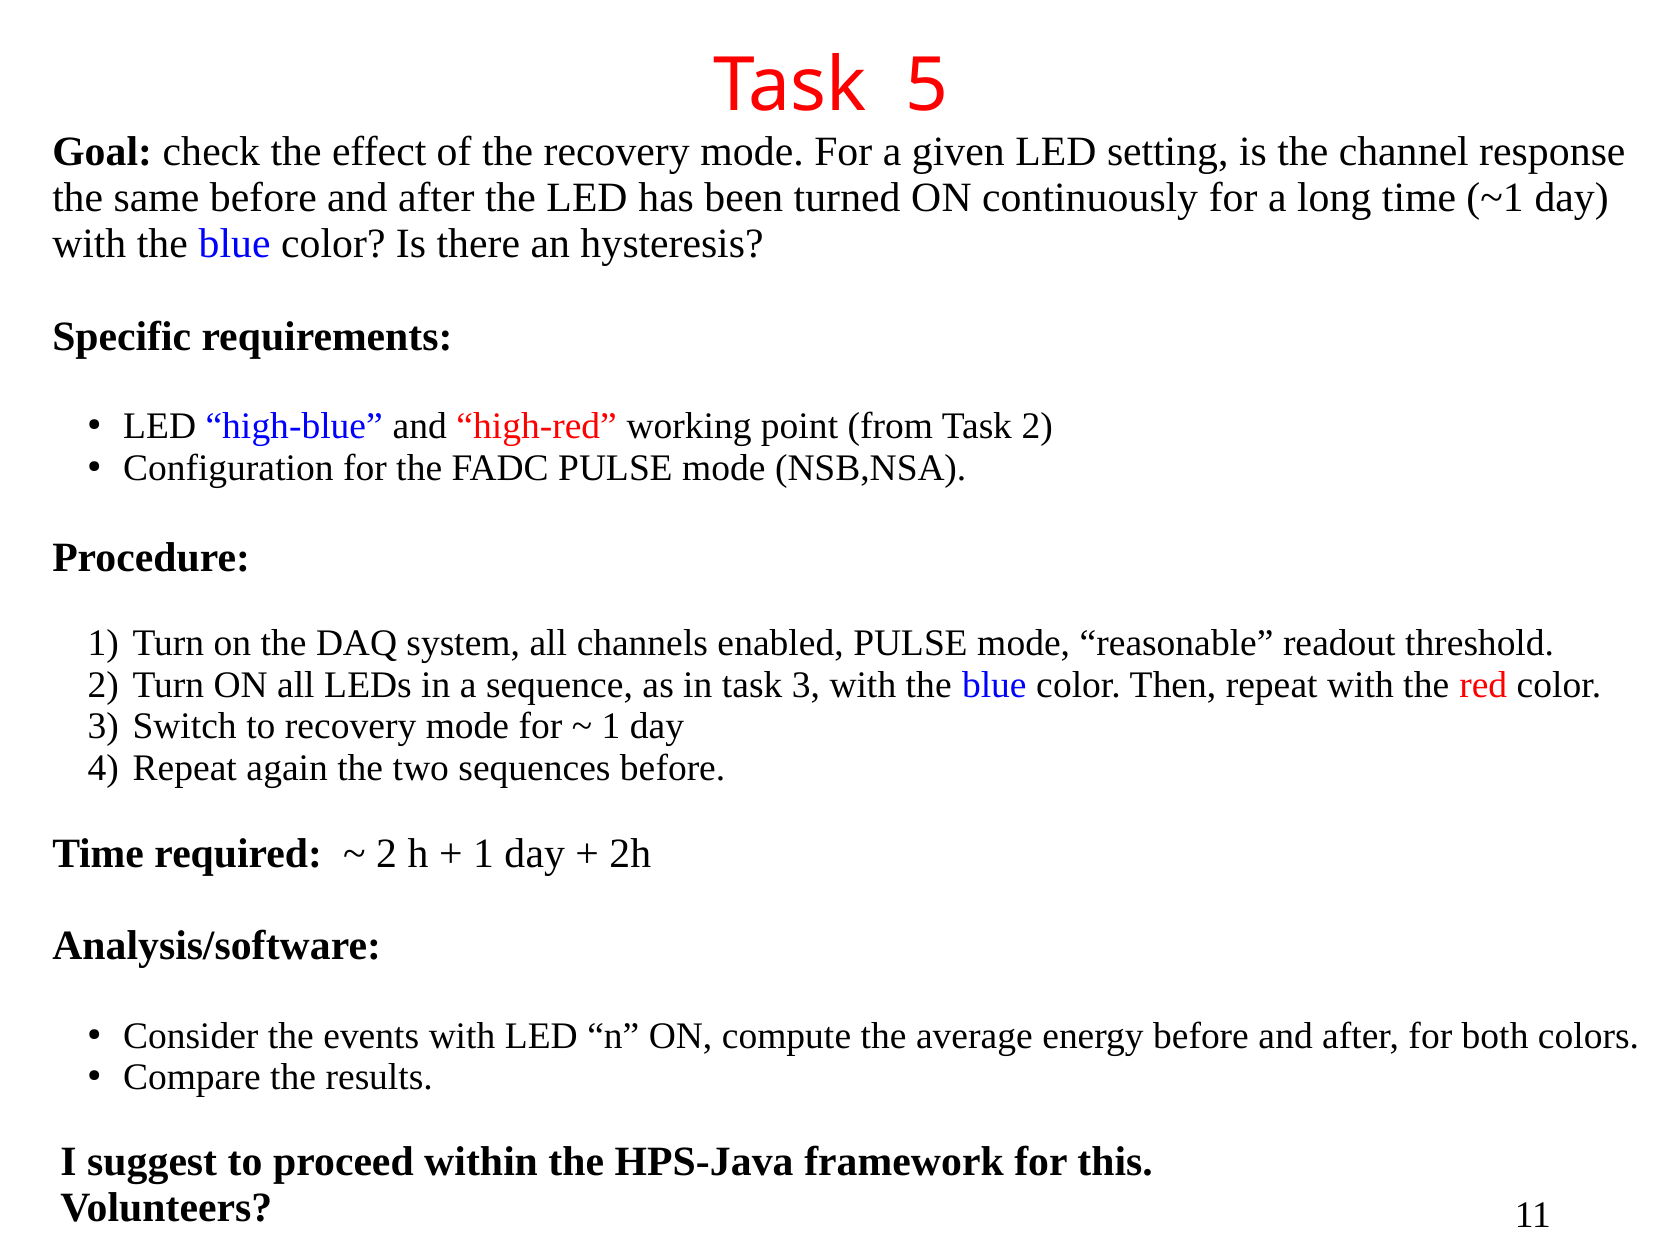

# Task 5
Goal: check the effect of the recovery mode. For a given LED setting, is the channel response the same before and after the LED has been turned ON continuously for a long time (~1 day) with the blue color? Is there an hysteresis?
Specific requirements:
LED “high-blue” and “high-red” working point (from Task 2)
Configuration for the FADC PULSE mode (NSB,NSA).
Procedure:
 Turn on the DAQ system, all channels enabled, PULSE mode, “reasonable” readout threshold.
 Turn ON all LEDs in a sequence, as in task 3, with the blue color. Then, repeat with the red color.
 Switch to recovery mode for ~ 1 day
 Repeat again the two sequences before.
Time required: ~ 2 h + 1 day + 2h
Analysis/software:
Consider the events with LED “n” ON, compute the average energy before and after, for both colors.
Compare the results.
I suggest to proceed within the HPS-Java framework for this. Volunteers?